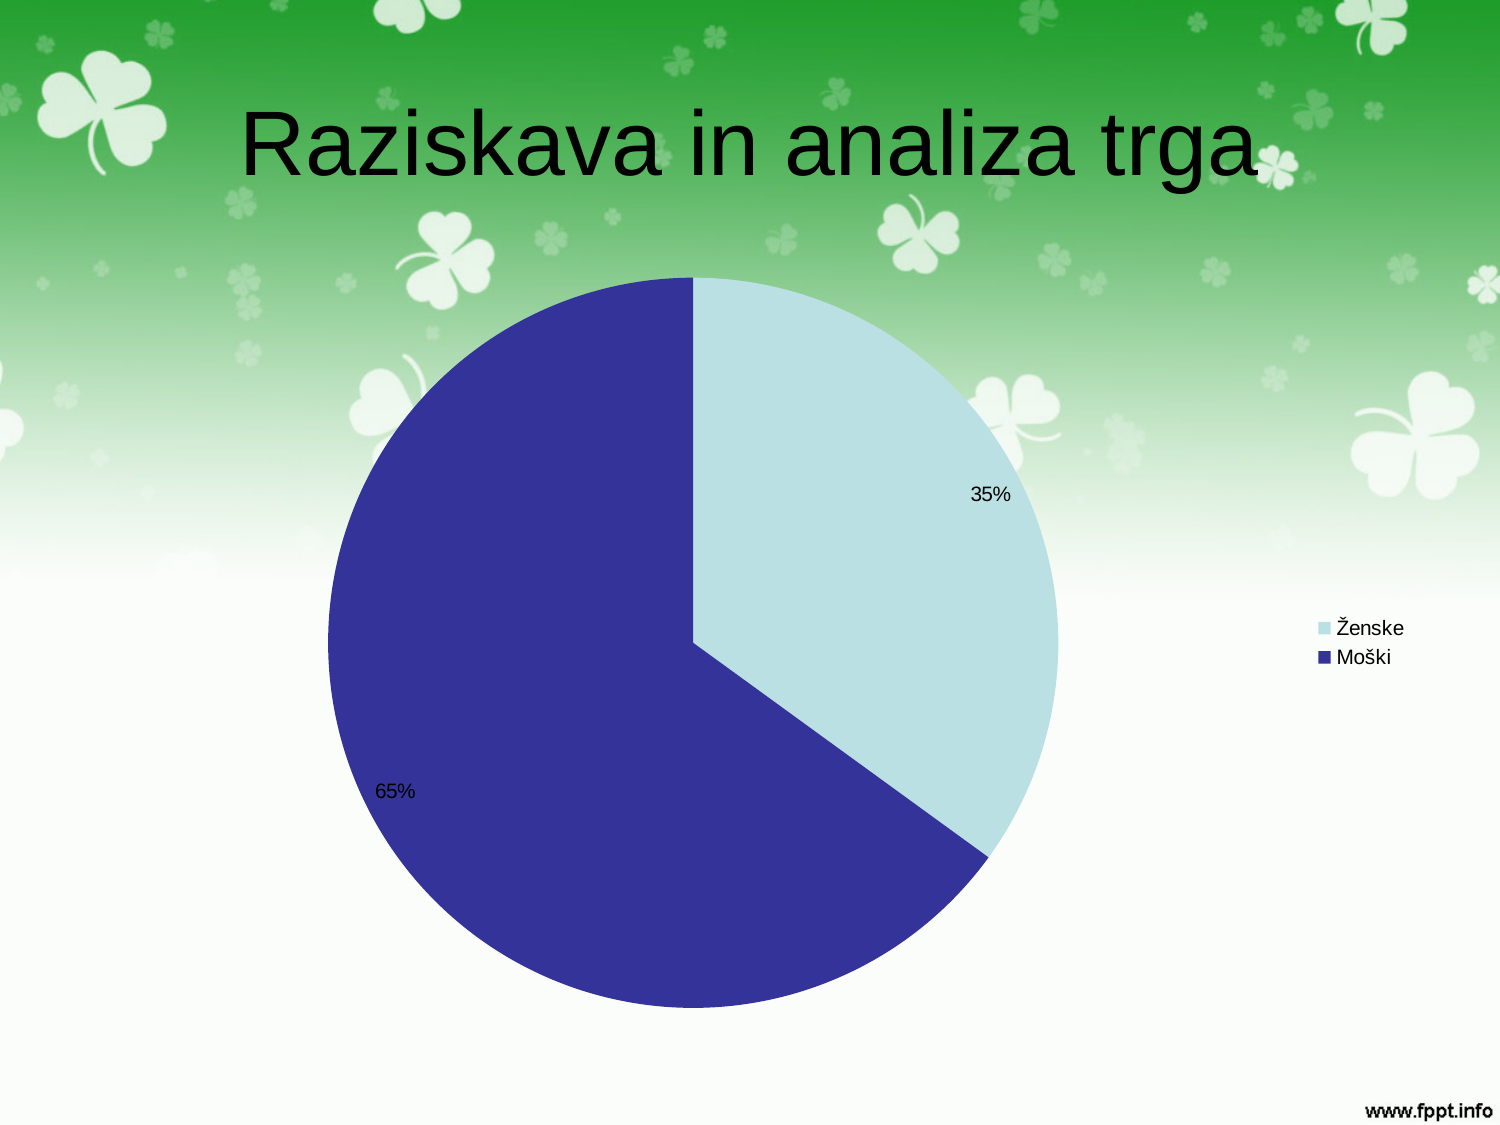

# Raziskava in analiza trga
### Chart
| Category | |
|---|---|
| Ženske | 0.35 |
| Moški | 0.650000000000001 |